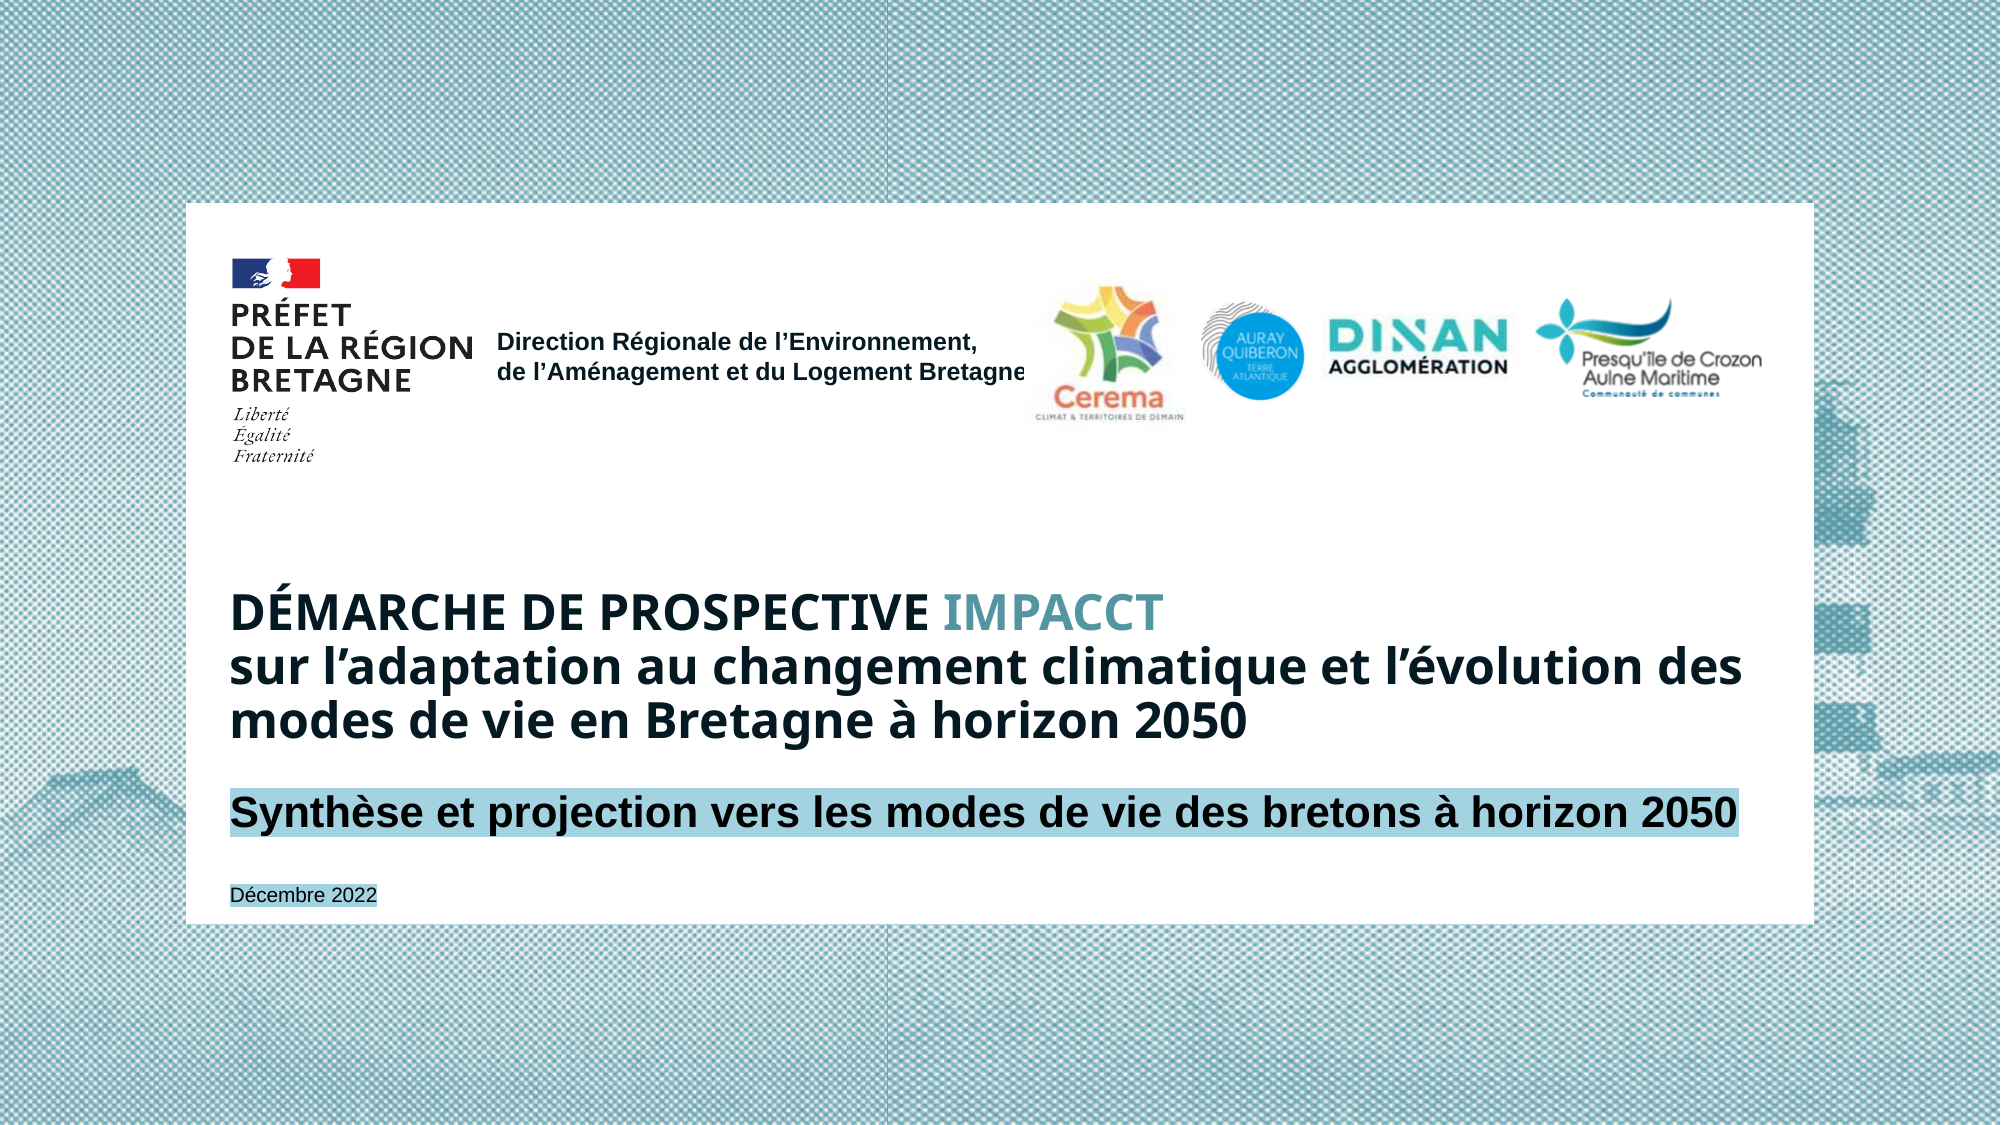

Direction Régionale de l’Environnement,
de l’Aménagement et du Logement Bretagne
DÉMARCHE DE PROSPECTIVE IMPACCT
sur l’adaptation au changement climatique et l’évolution des modes de vie en Bretagne à horizon 2050
Synthèse et projection vers les modes de vie des bretons à horizon 2050
Décembre 2022